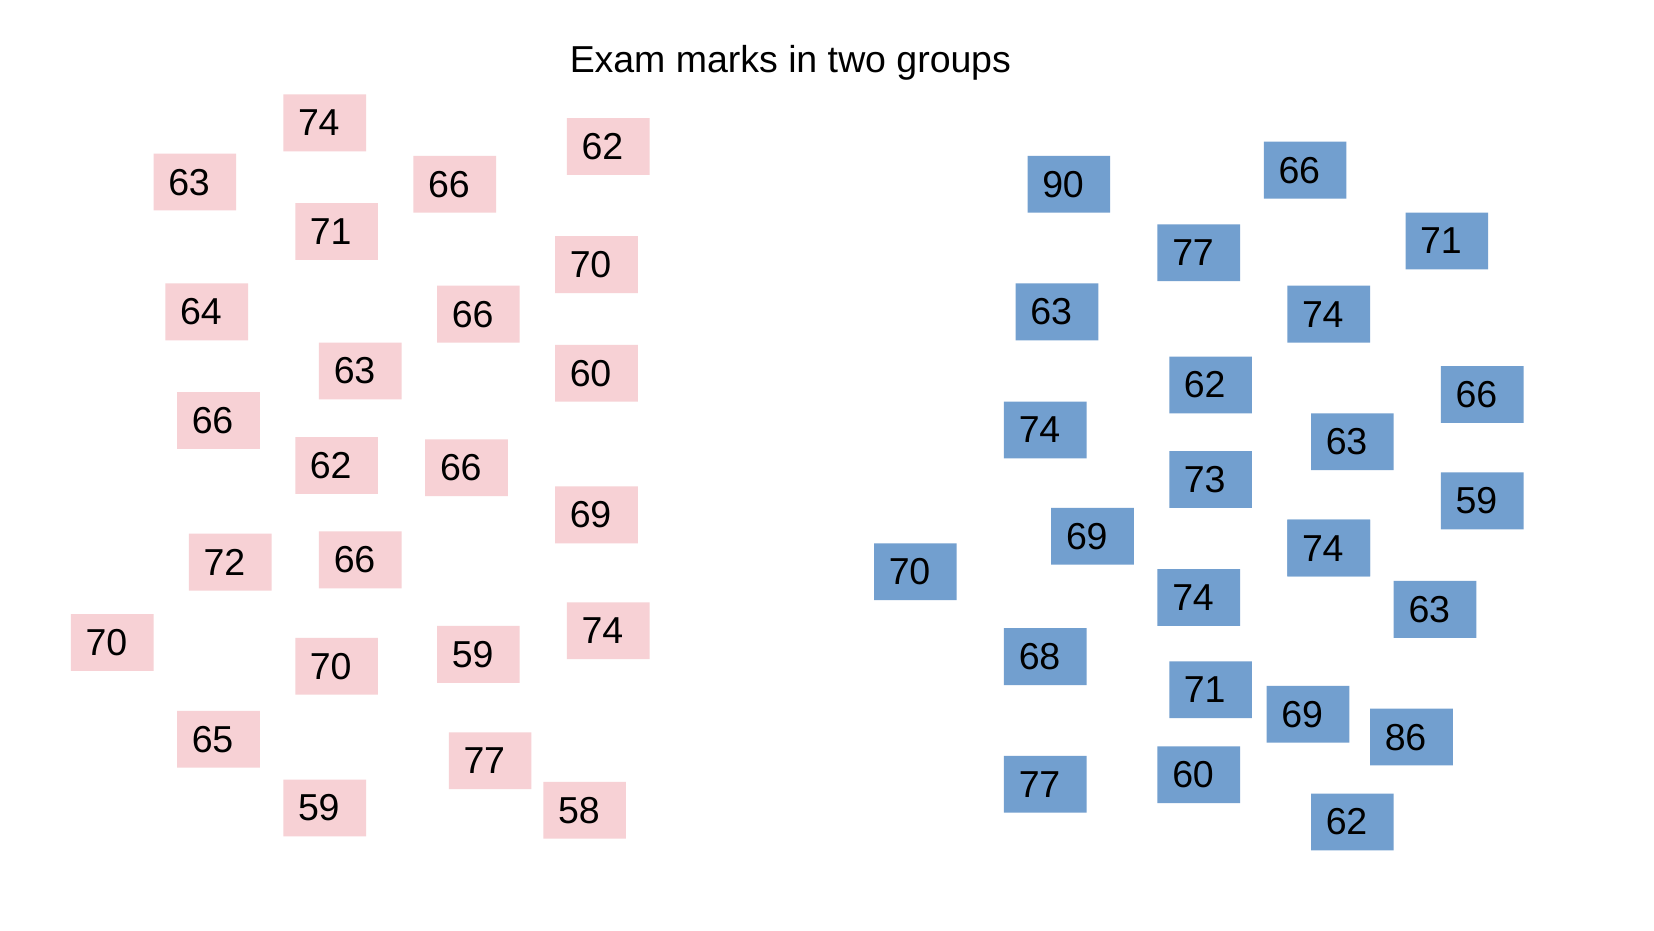

Exam marks in two groups
74
62
66
63
66
90
71
71
77
70
64
63
66
74
63
60
62
66
66
74
63
62
66
73
59
69
69
74
74
66
72
70
74
63
74
70
59
68
70
71
69
86
65
77
60
77
59
58
62